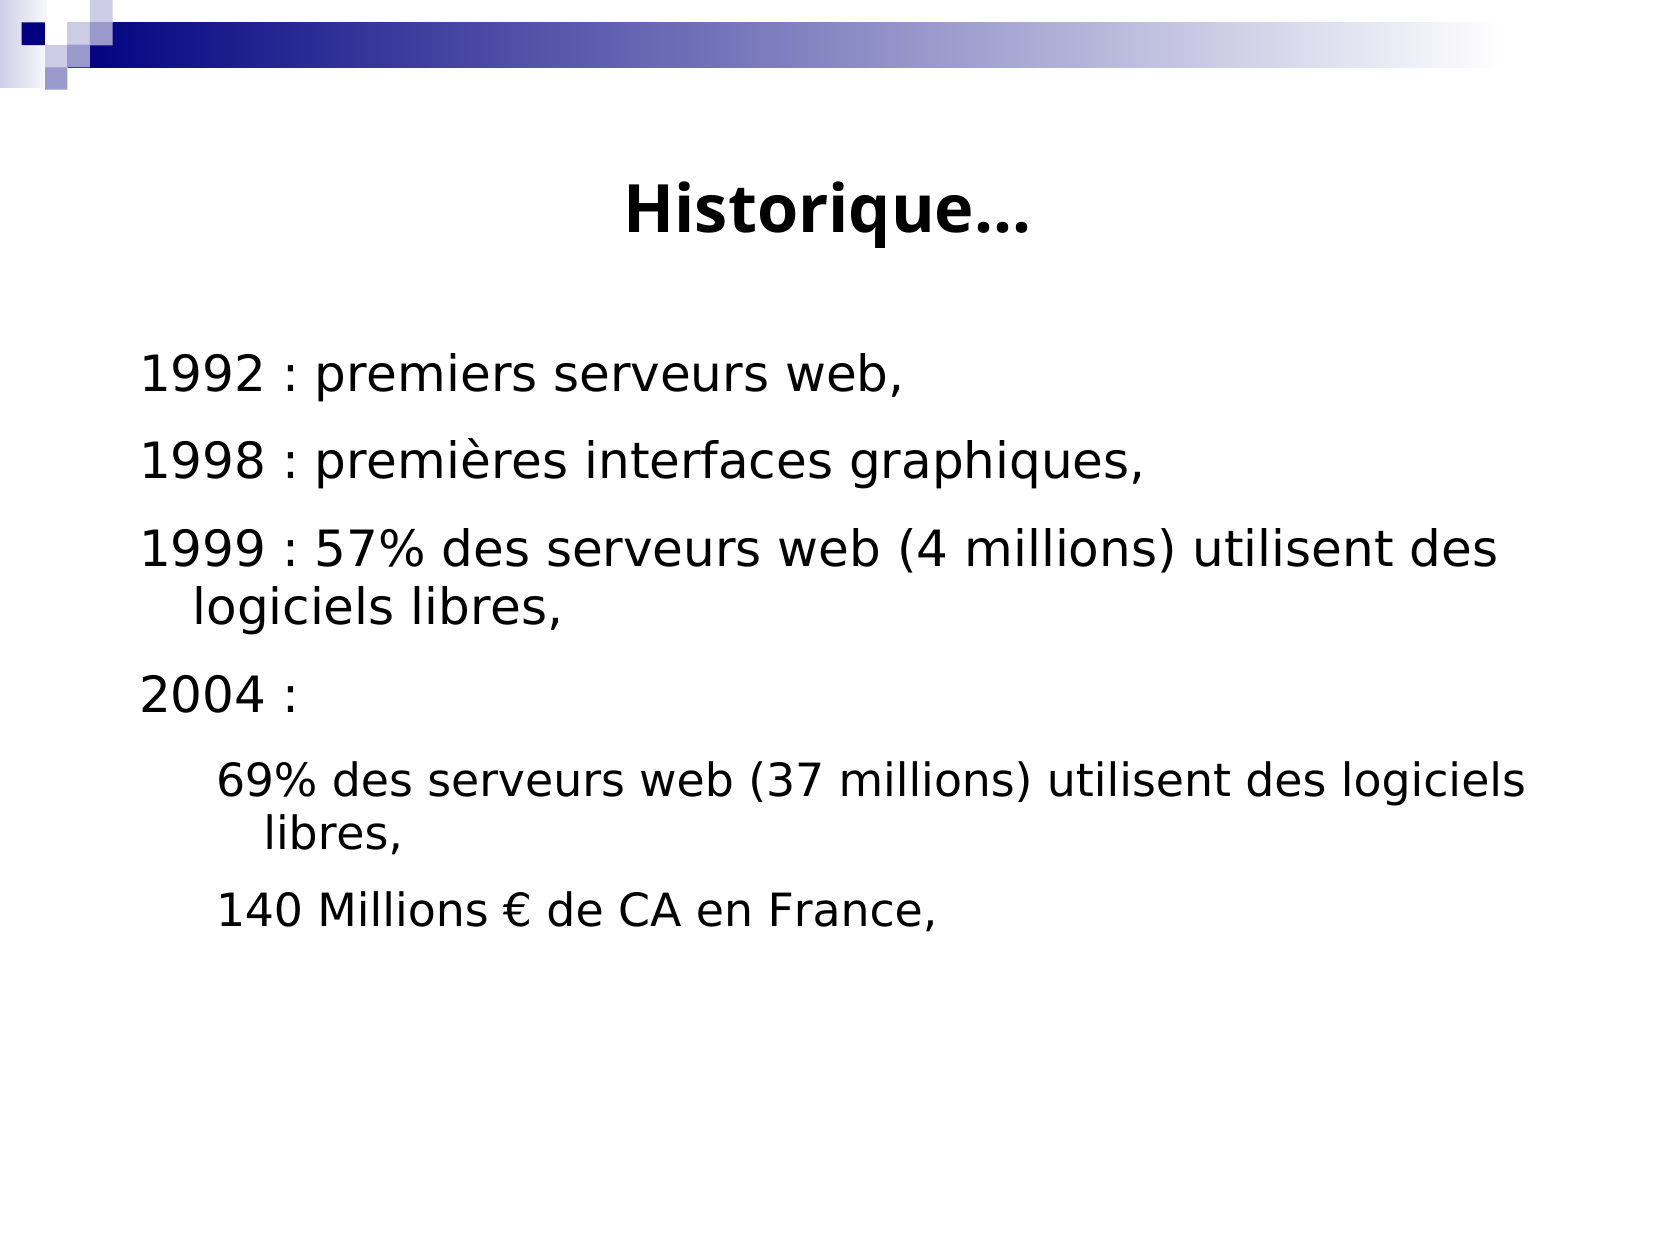

# Historique...
1992 : premiers serveurs web,
1998 : premières interfaces graphiques,
1999 : 57% des serveurs web (4 millions) utilisent des logiciels libres,
2004 :
69% des serveurs web (37 millions) utilisent des logiciels libres,
140 Millions € de CA en France,